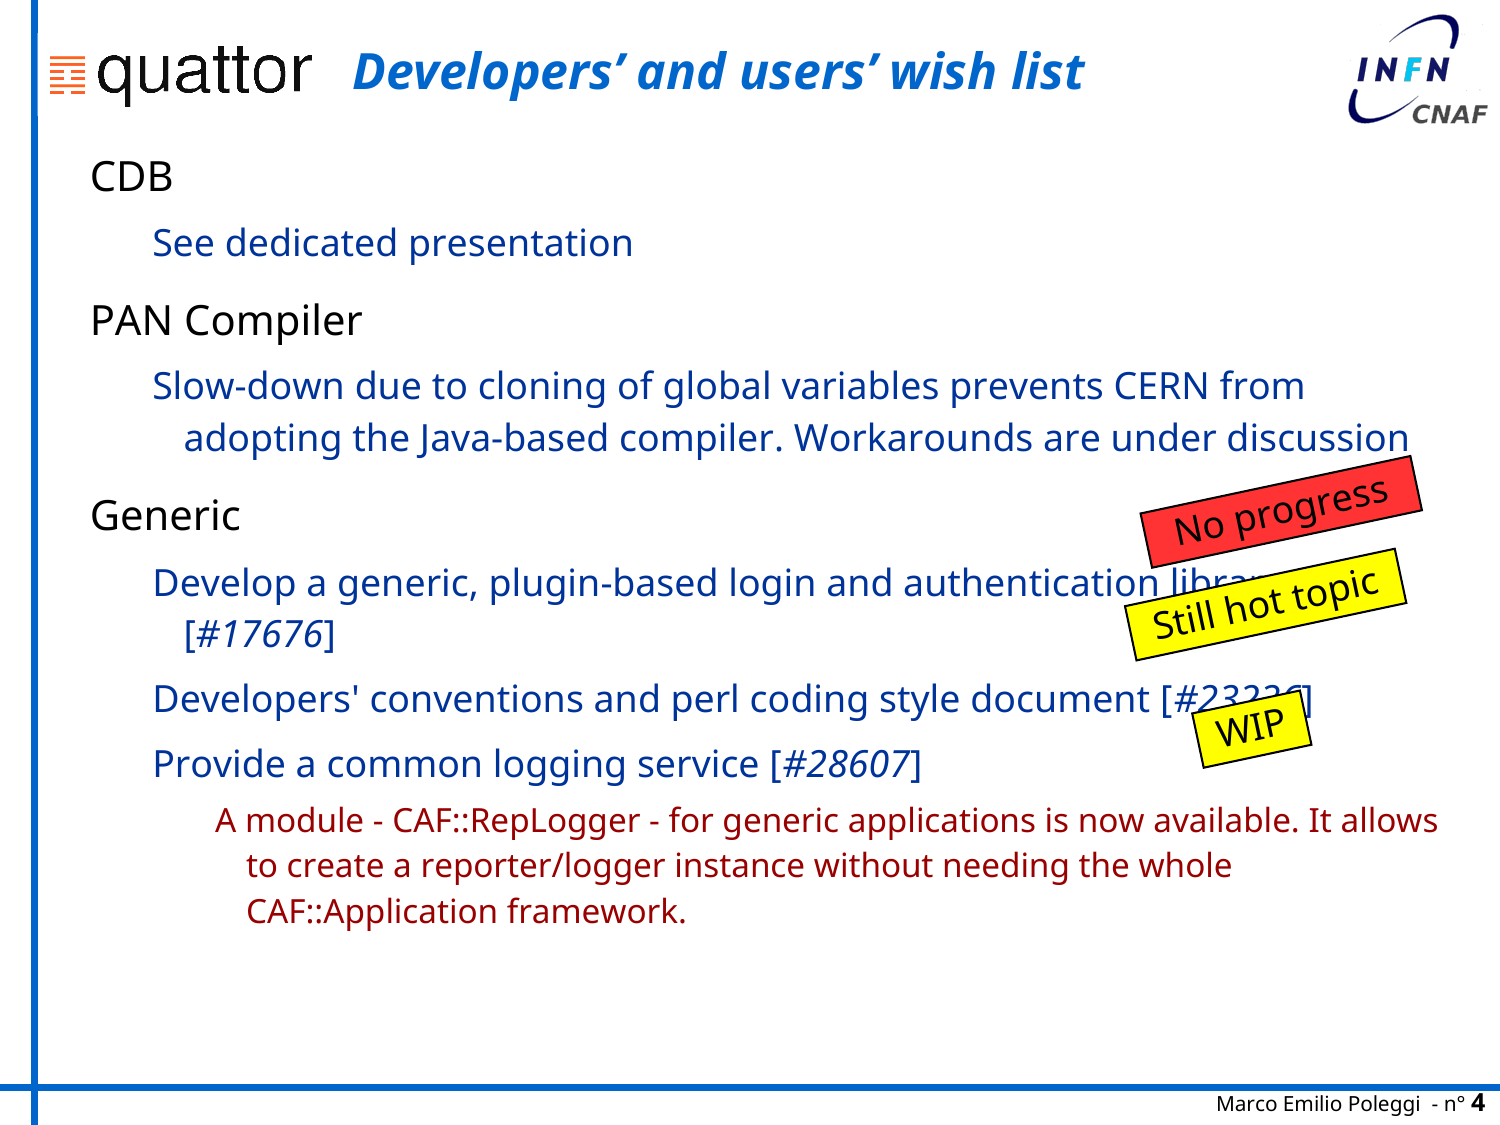

# Developers’ and users’ wish list
CDB
See dedicated presentation
PAN Compiler
Slow-down due to cloning of global variables prevents CERN from adopting the Java-based compiler. Workarounds are under discussion
Generic
Develop a generic, plugin-based login and authentication library [#17676]
Developers' conventions and perl coding style document [#23236]
Provide a common logging service [#28607]
A module - CAF::RepLogger - for generic applications is now available. It allows to create a reporter/logger instance without needing the whole CAF::Application framework.
No progress
Still hot topic
WIP